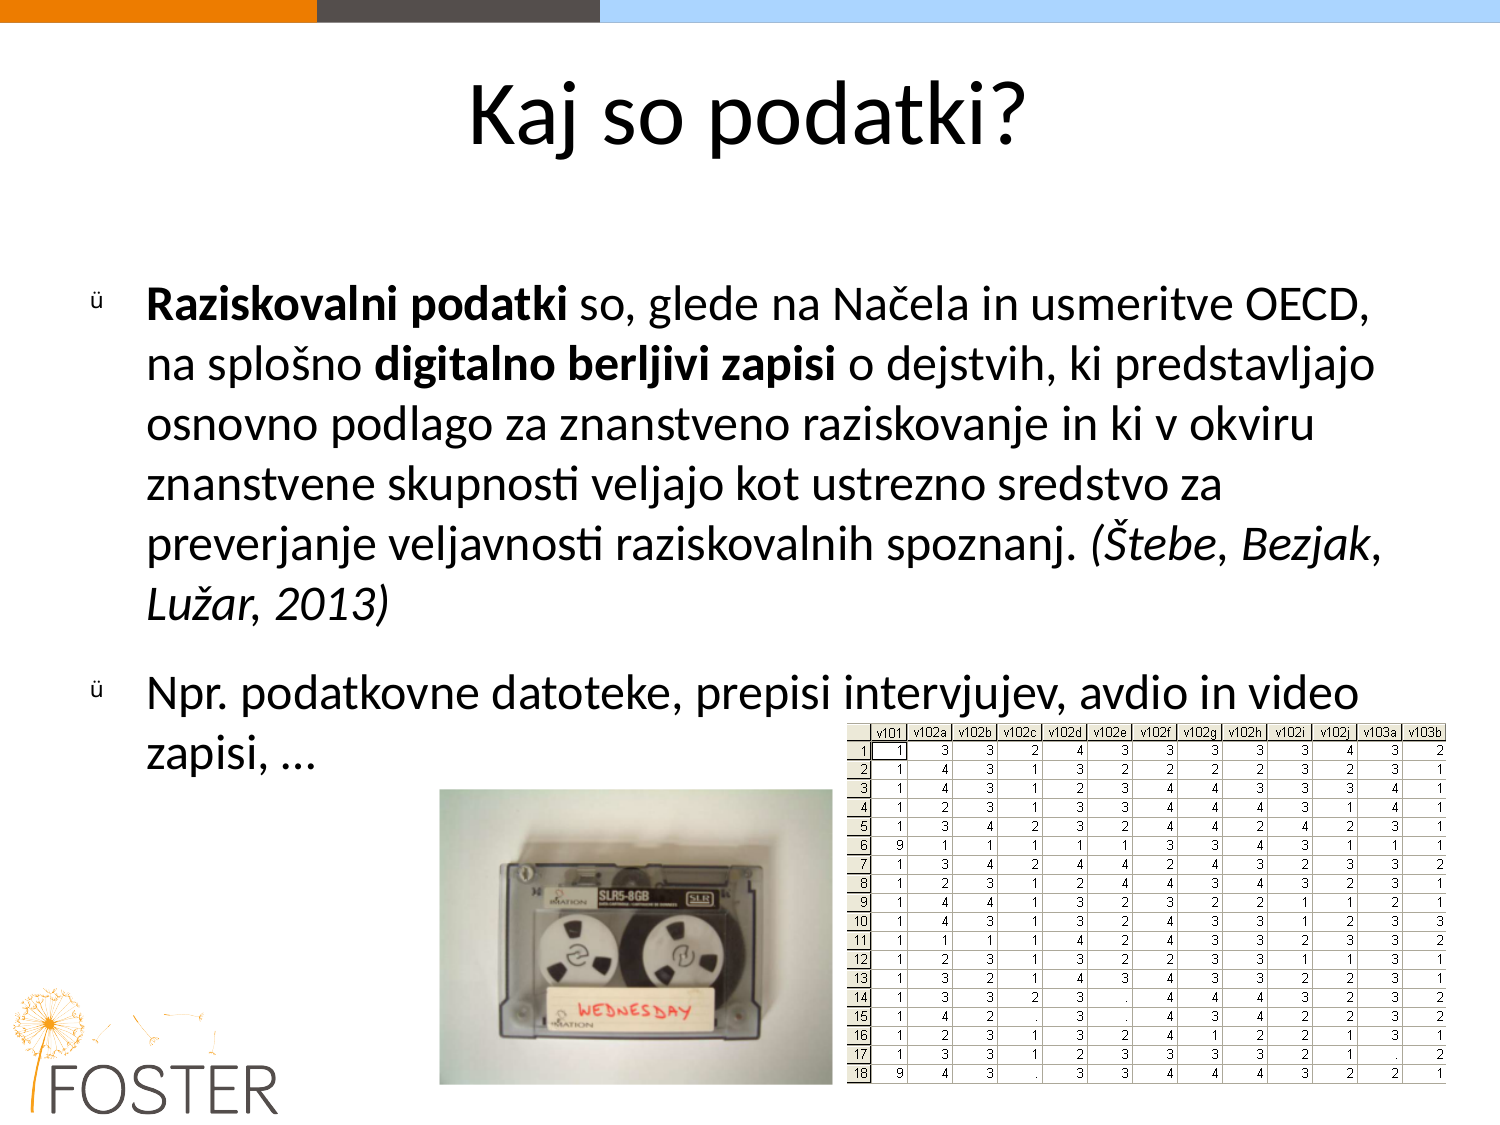

# Kaj so podatki?
Raziskovalni podatki so, glede na Načela in usmeritve OECD, na splošno digitalno berljivi zapisi o dejstvih, ki predstavljajo osnovno podlago za znanstveno raziskovanje in ki v okviru znanstvene skupnosti veljajo kot ustrezno sredstvo za preverjanje veljavnosti raziskovalnih spoznanj. (Štebe, Bezjak, Lužar, 2013)
Npr. podatkovne datoteke, prepisi intervjujev, avdio in video zapisi, …